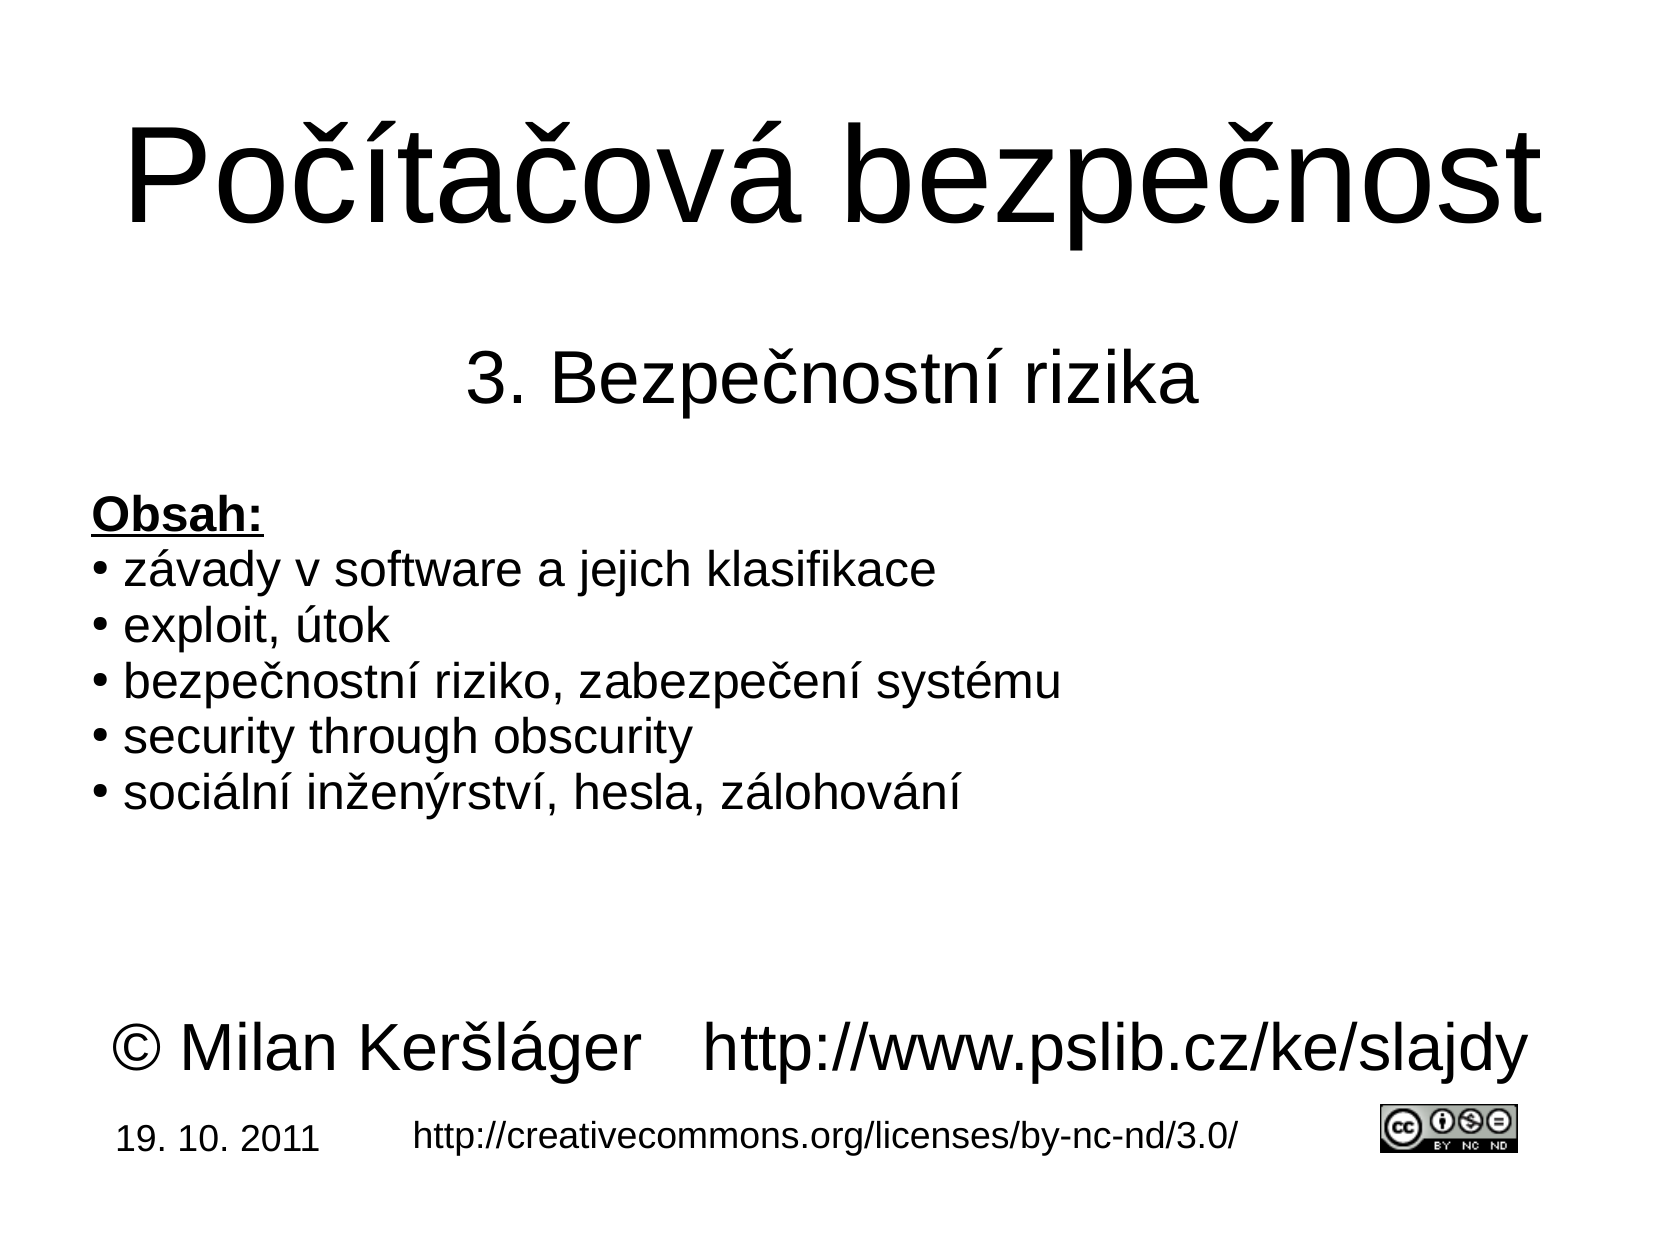

# Počítačová bezpečnost 3. Bezpečnostní rizika
Obsah:
 závady v software a jejich klasifikace
 exploit, útok
 bezpečnostní riziko, zabezpečení systému
 security through obscurity
 sociální inženýrství, hesla, zálohování
© Milan Keršláger	http://www.pslib.cz/ke/slajdy
http://creativecommons.org/licenses/by-nc-nd/3.0/
19. 10. 2011